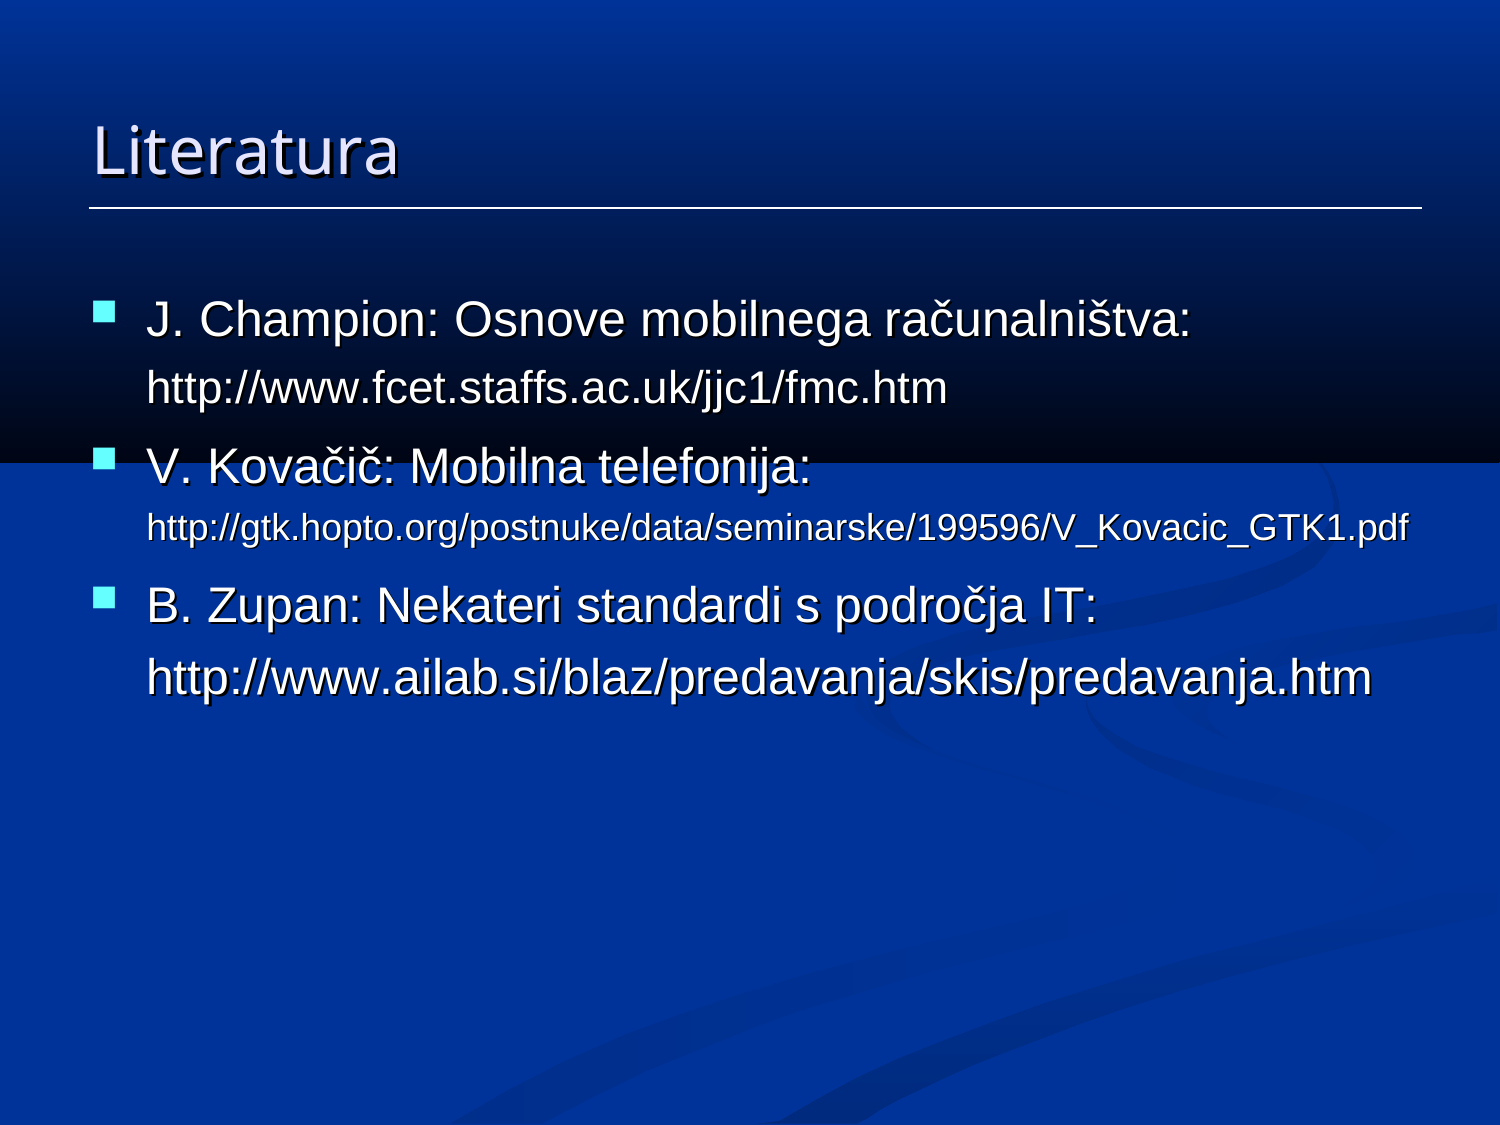

Literatura
# J. Champion: Osnove mobilnega računalništva: http://www.fcet.staffs.ac.uk/jjc1/fmc.htm
V. Kovačič: Mobilna telefonija: http://gtk.hopto.org/postnuke/data/seminarske/199596/V_Kovacic_GTK1.pdf
B. Zupan: Nekateri standardi s področja IT: http://www.ailab.si/blaz/predavanja/skis/predavanja.htm